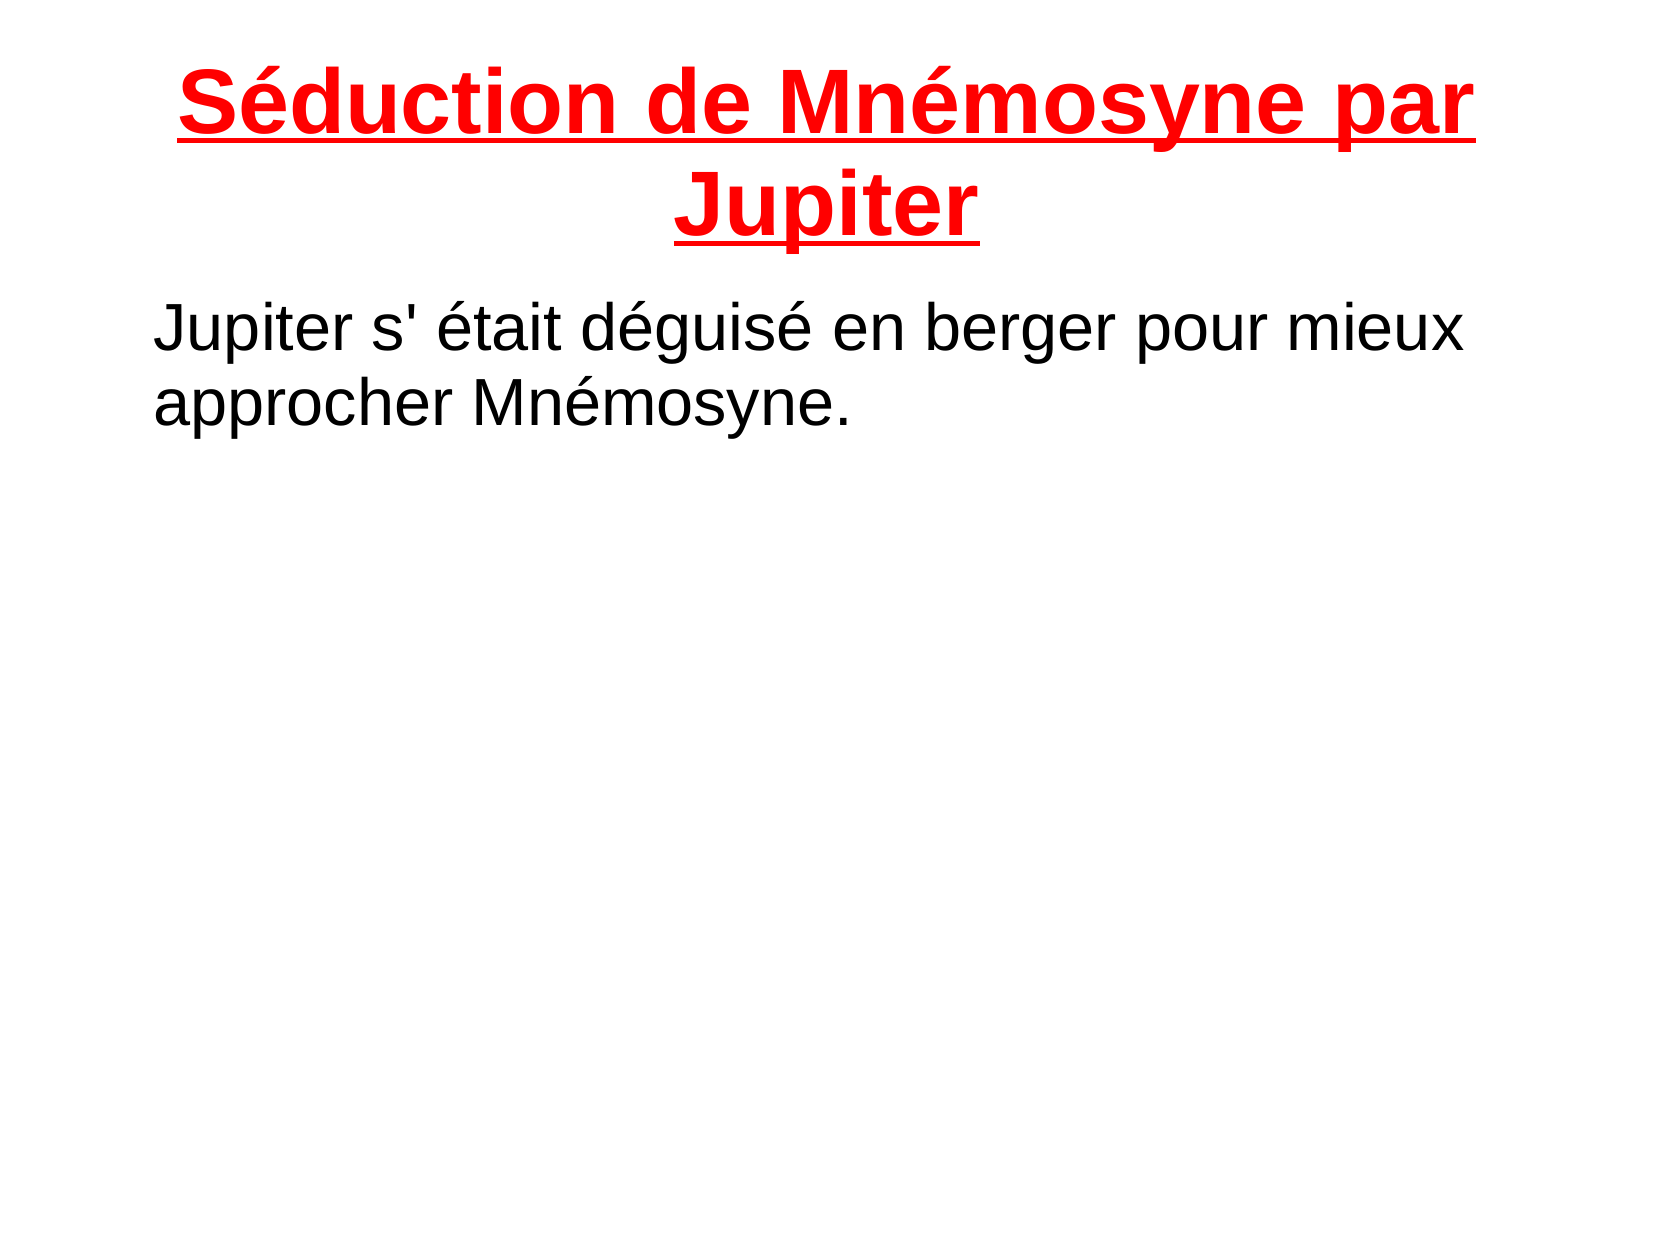

# Séduction de Mnémosyne par Jupiter
Jupiter s' était déguisé en berger pour mieux approcher Mnémosyne.